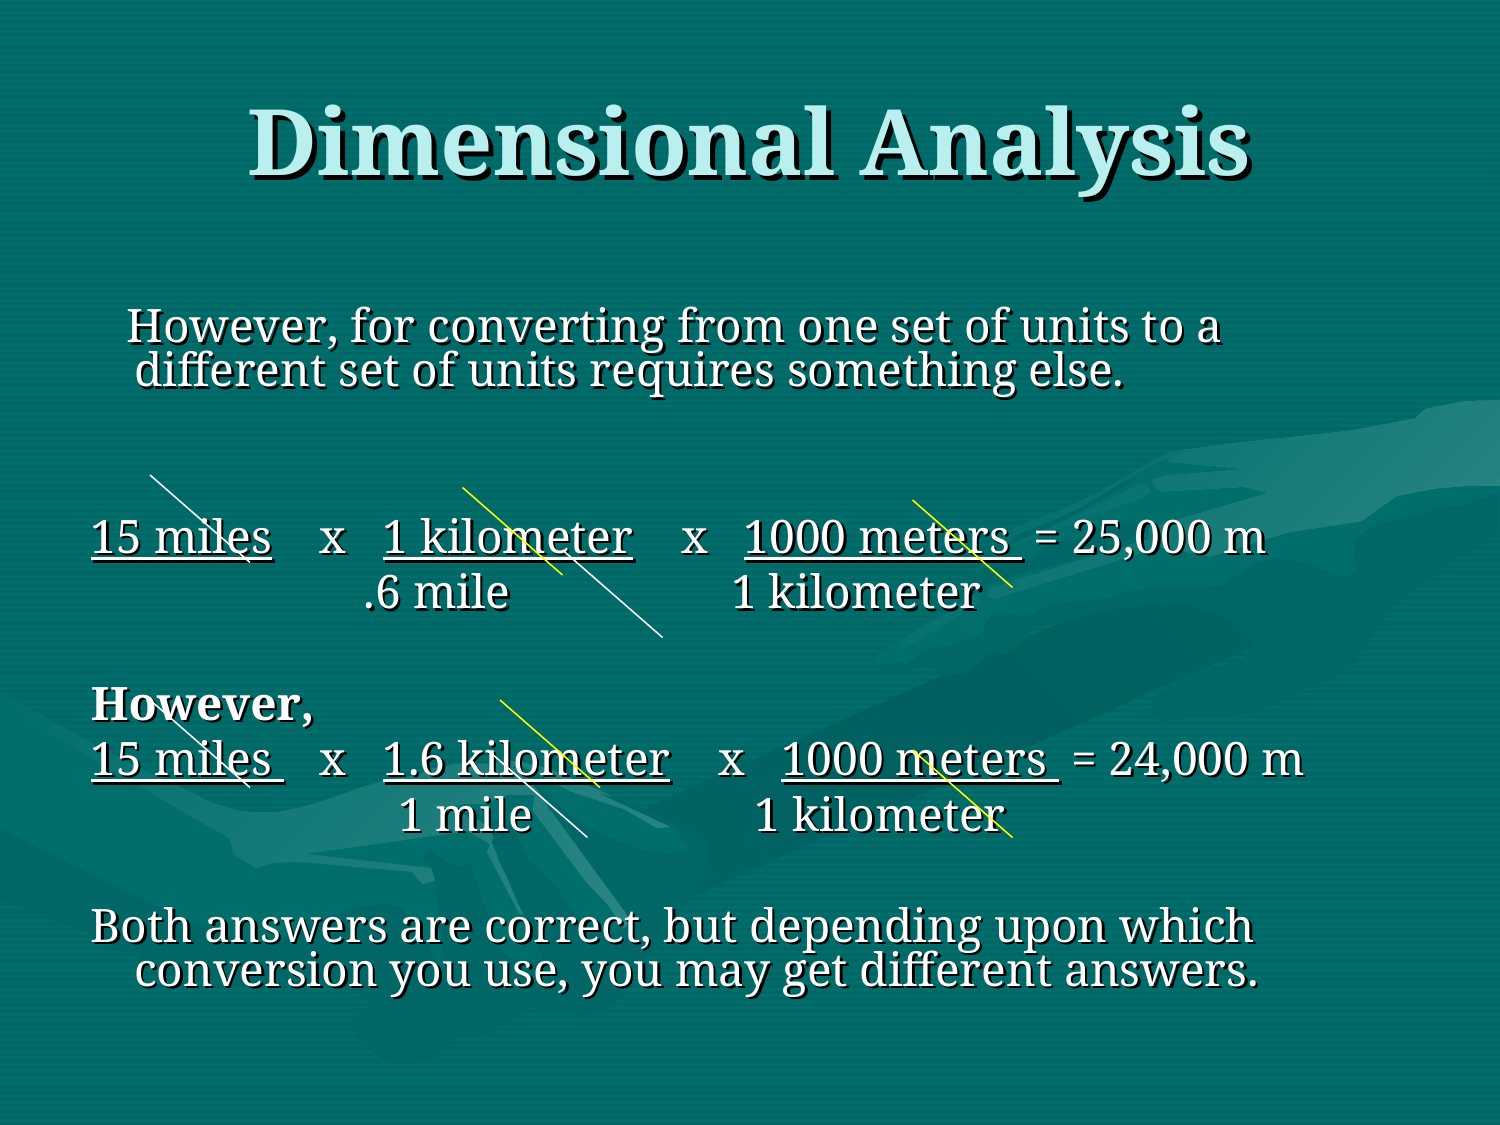

# Dimensional Analysis
 However, for converting from one set of units to a different set of units requires something else.
15 miles x 1 kilometer x 1000 meters = 25,000 m
			 	 .6 mile	 1 kilometer
However,
15 miles x 1.6 kilometer x 1000 meters = 24,000 m
			 1 mile	 1 kilometer
Both answers are correct, but depending upon which conversion you use, you may get different answers.